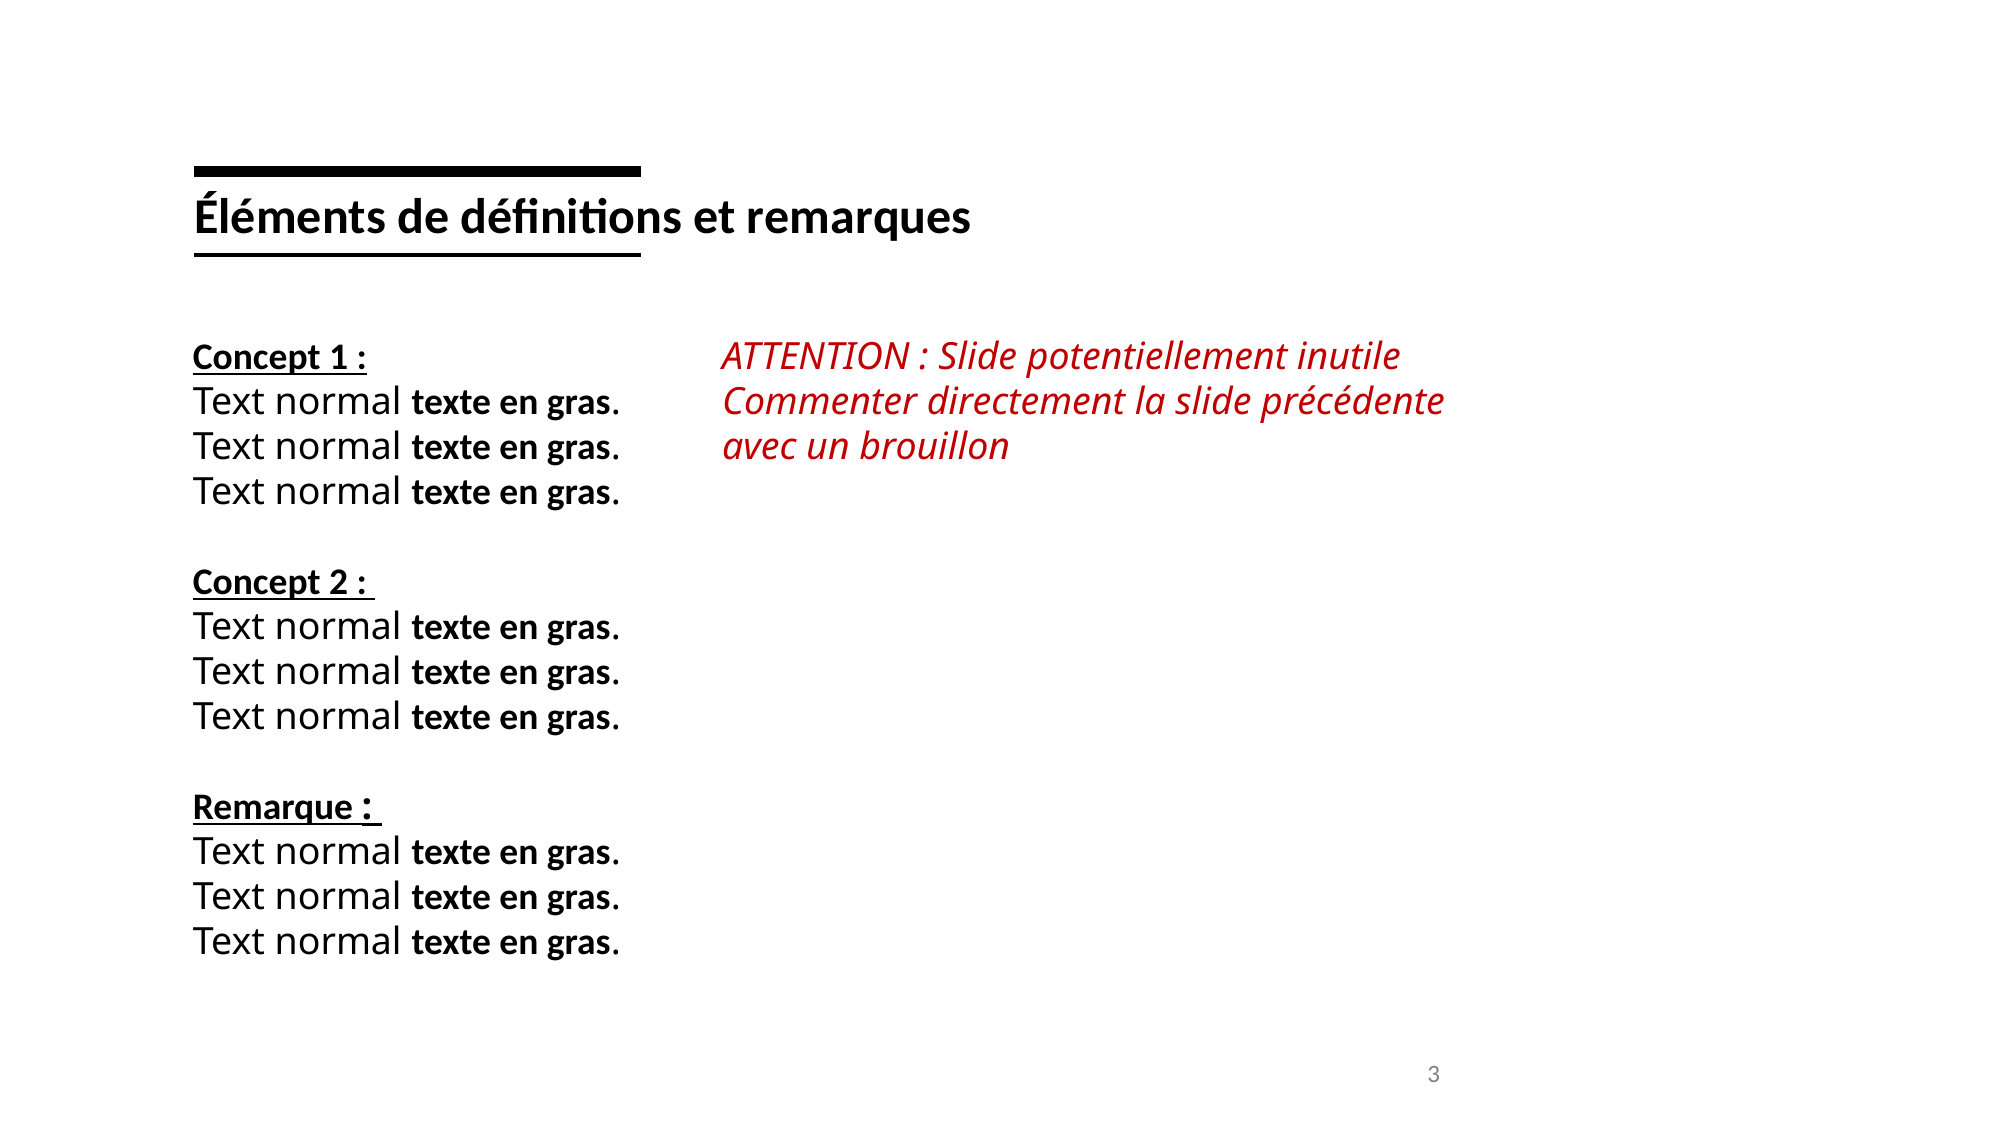

Éléments de définitions et remarques
Concept 1 :
Text normal texte en gras.
Text normal texte en gras.
Text normal texte en gras.
Concept 2 :
Text normal texte en gras.
Text normal texte en gras.
Text normal texte en gras.
Remarque :
Text normal texte en gras.
Text normal texte en gras.
Text normal texte en gras.
ATTENTION : Slide potentiellement inutile
Commenter directement la slide précédente avec un brouillon
2